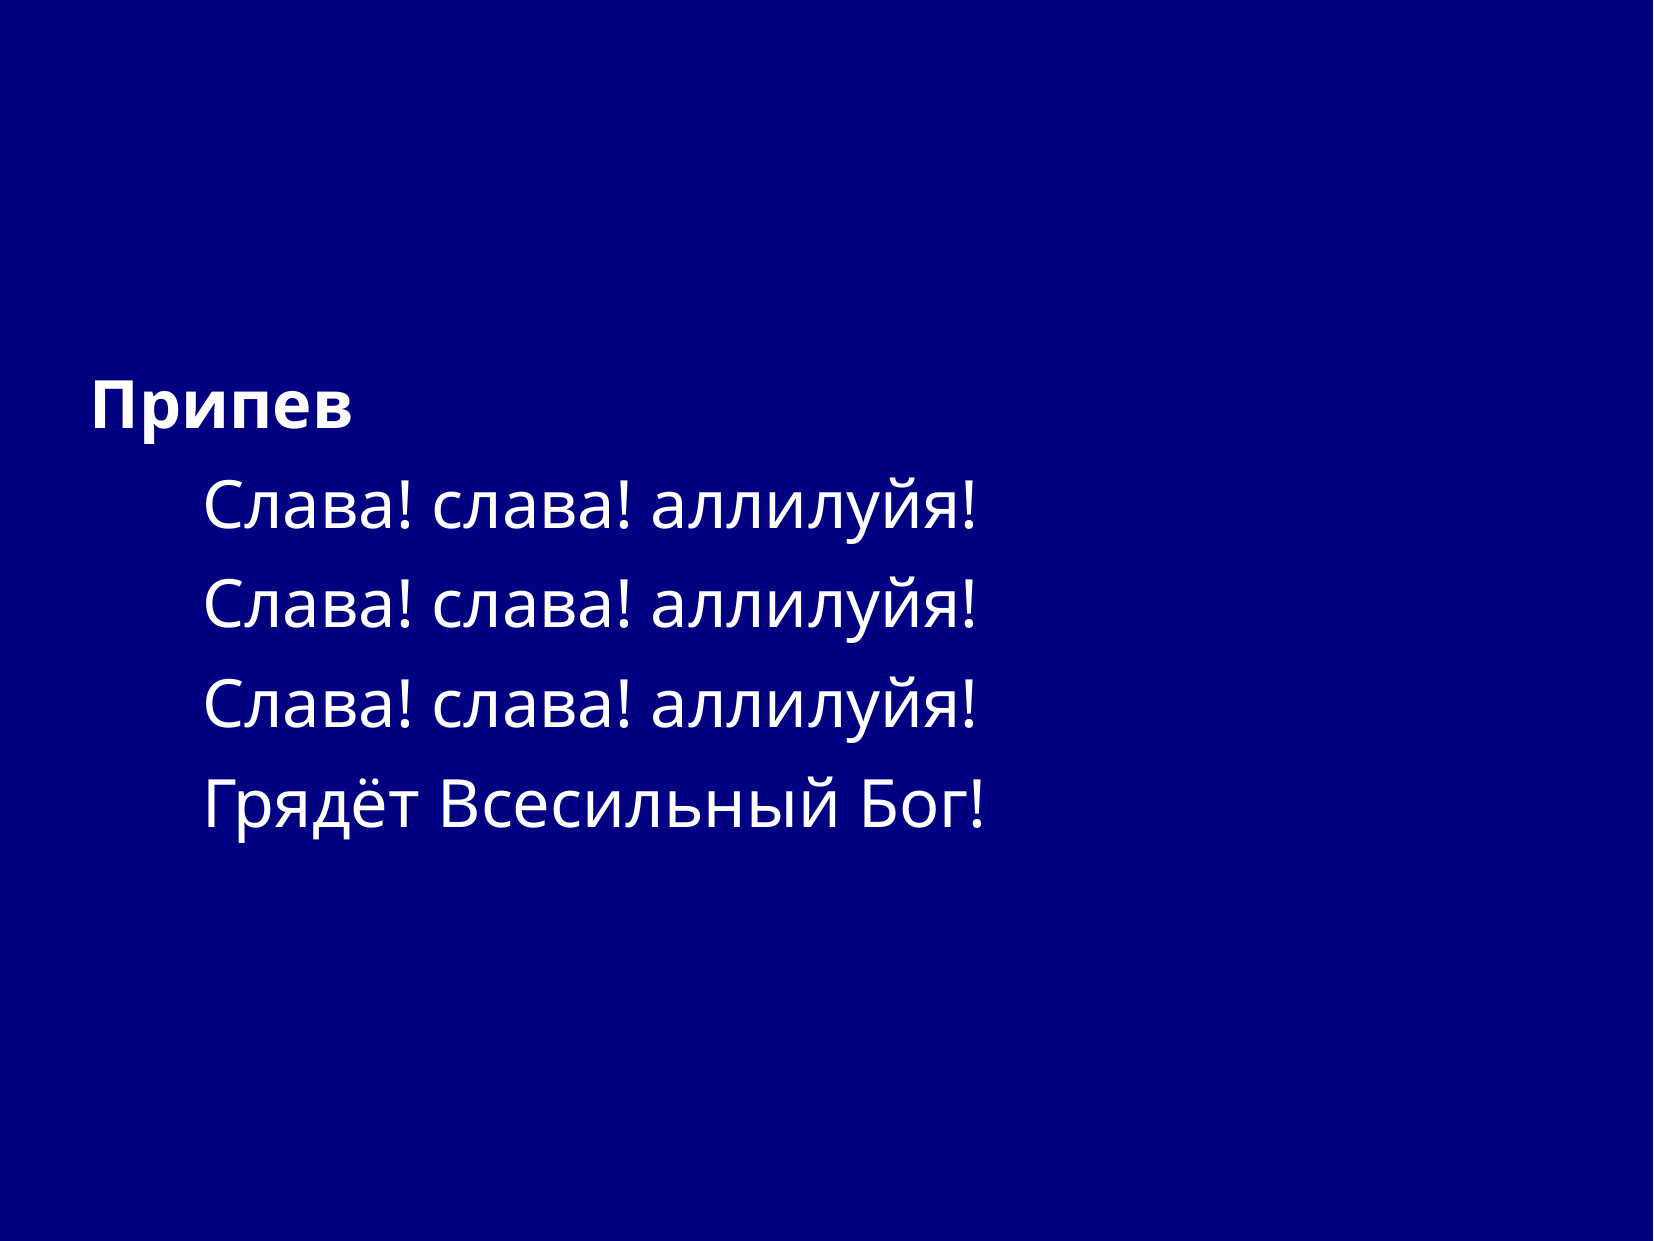

Припев
	Слава! слава! аллилуйя!
	Слава! слава! аллилуйя!
	Слава! слава! аллилуйя!
	Грядёт Всесильный Бог!